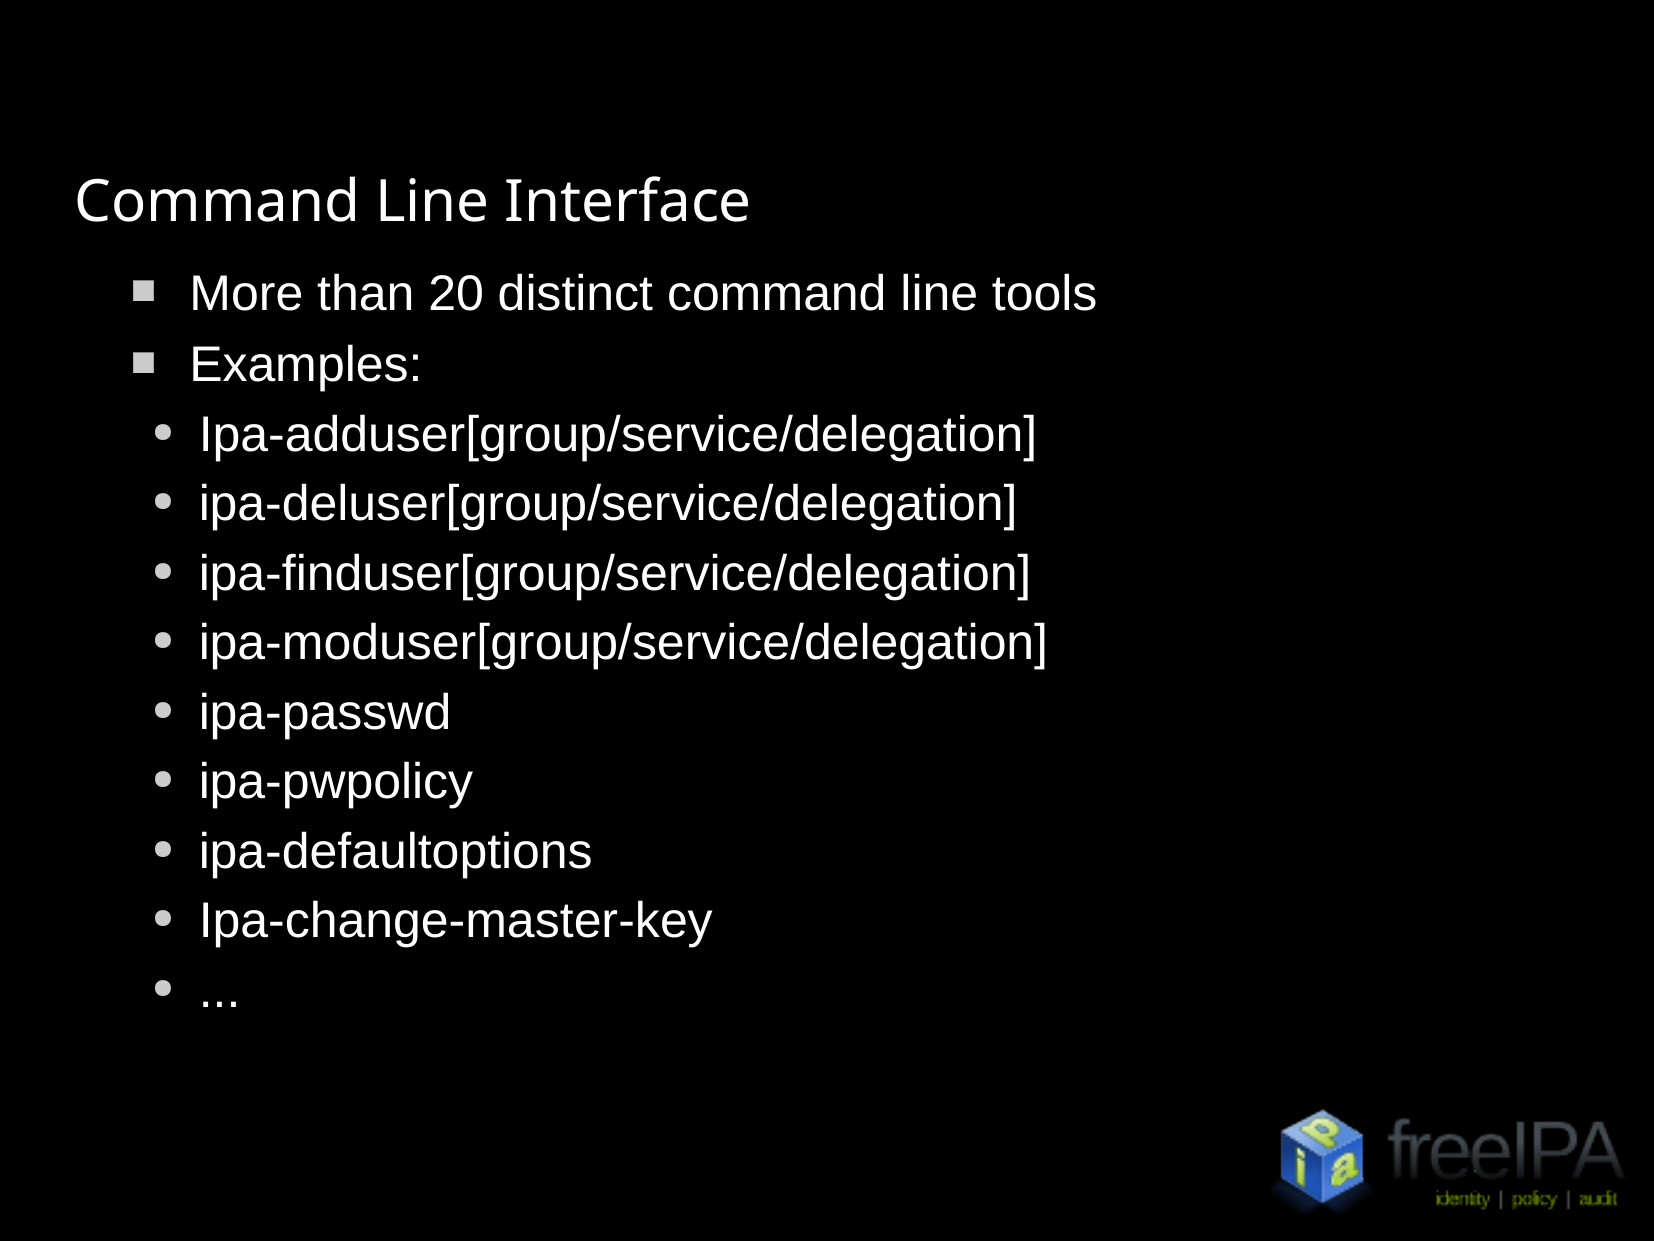

# Command Line Interface
More than 20 distinct command line tools
Examples:
Ipa-adduser[group/service/delegation]
ipa-deluser[group/service/delegation]
ipa-finduser[group/service/delegation]
ipa-moduser[group/service/delegation]
ipa-passwd
ipa-pwpolicy
ipa-defaultoptions
Ipa-change-master-key
...